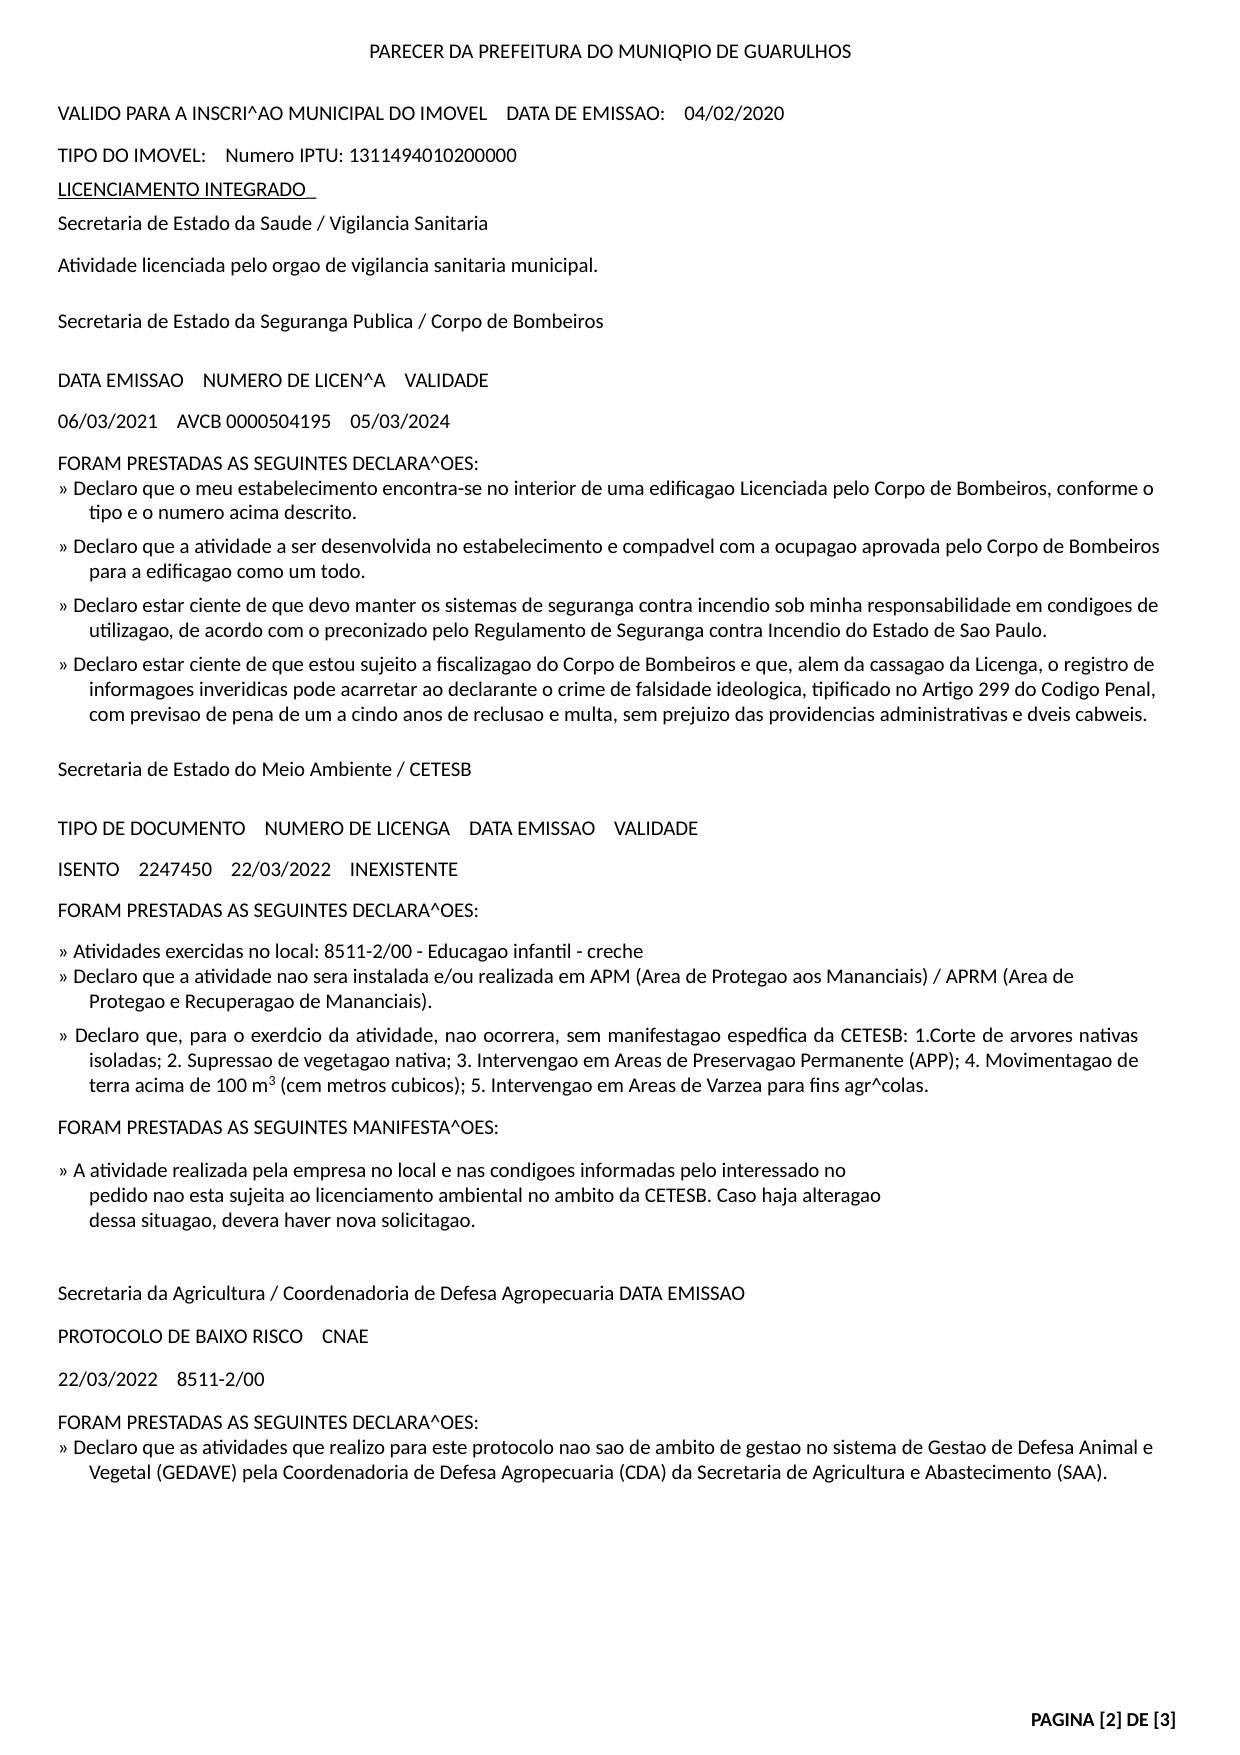

PARECER DA PREFEITURA DO MUNIQPIO DE GUARULHOS
VALIDO PARA A INSCRI^AO MUNICIPAL DO IMOVEL DATA DE EMISSAO: 04/02/2020
TIPO DO IMOVEL: Numero IPTU: 1311494010200000
LICENCIAMENTO INTEGRADO_
Secretaria de Estado da Saude / Vigilancia Sanitaria
Atividade licenciada pelo orgao de vigilancia sanitaria municipal.
Secretaria de Estado da Seguranga Publica / Corpo de Bombeiros
DATA EMISSAO NUMERO DE LICEN^A VALIDADE
06/03/2021 AVCB 0000504195 05/03/2024
FORAM PRESTADAS AS SEGUINTES DECLARA^OES:
» Declaro que o meu estabelecimento encontra-se no interior de uma edificagao Licenciada pelo Corpo de Bombeiros, conforme o tipo e o numero acima descrito.
» Declaro que a atividade a ser desenvolvida no estabelecimento e compadvel com a ocupagao aprovada pelo Corpo de Bombeiros para a edificagao como um todo.
» Declaro estar ciente de que devo manter os sistemas de seguranga contra incendio sob minha responsabilidade em condigoes de utilizagao, de acordo com o preconizado pelo Regulamento de Seguranga contra Incendio do Estado de Sao Paulo.
» Declaro estar ciente de que estou sujeito a fiscalizagao do Corpo de Bombeiros e que, alem da cassagao da Licenga, o registro de informagoes inveridicas pode acarretar ao declarante o crime de falsidade ideologica, tipificado no Artigo 299 do Codigo Penal, com previsao de pena de um a cindo anos de reclusao e multa, sem prejuizo das providencias administrativas e dveis cabweis.
Secretaria de Estado do Meio Ambiente / CETESB
TIPO DE DOCUMENTO NUMERO DE LICENGA DATA EMISSAO VALIDADE
ISENTO 2247450 22/03/2022 INEXISTENTE
FORAM PRESTADAS AS SEGUINTES DECLARA^OES:
» Atividades exercidas no local: 8511-2/00 - Educagao infantil - creche
» Declaro que a atividade nao sera instalada e/ou realizada em APM (Area de Protegao aos Mananciais) / APRM (Area de Protegao e Recuperagao de Mananciais).
» Declaro que, para o exerdcio da atividade, nao ocorrera, sem manifestagao espedfica da CETESB: 1.Corte de arvores nativas isoladas; 2. Supressao de vegetagao nativa; 3. Intervengao em Areas de Preservagao Permanente (APP); 4. Movimentagao de terra acima de 100 m3 (cem metros cubicos); 5. Intervengao em Areas de Varzea para fins agr^colas.
FORAM PRESTADAS AS SEGUINTES MANIFESTA^OES:
» A atividade realizada pela empresa no local e nas condigoes informadas pelo interessado no pedido nao esta sujeita ao licenciamento ambiental no ambito da CETESB. Caso haja alteragao dessa situagao, devera haver nova solicitagao.
Secretaria da Agricultura / Coordenadoria de Defesa Agropecuaria DATA EMISSAO PROTOCOLO DE BAIXO RISCO CNAE
22/03/2022 8511-2/00
FORAM PRESTADAS AS SEGUINTES DECLARA^OES:
» Declaro que as atividades que realizo para este protocolo nao sao de ambito de gestao no sistema de Gestao de Defesa Animal e Vegetal (GEDAVE) pela Coordenadoria de Defesa Agropecuaria (CDA) da Secretaria de Agricultura e Abastecimento (SAA).
PAGINA [2] DE [3]